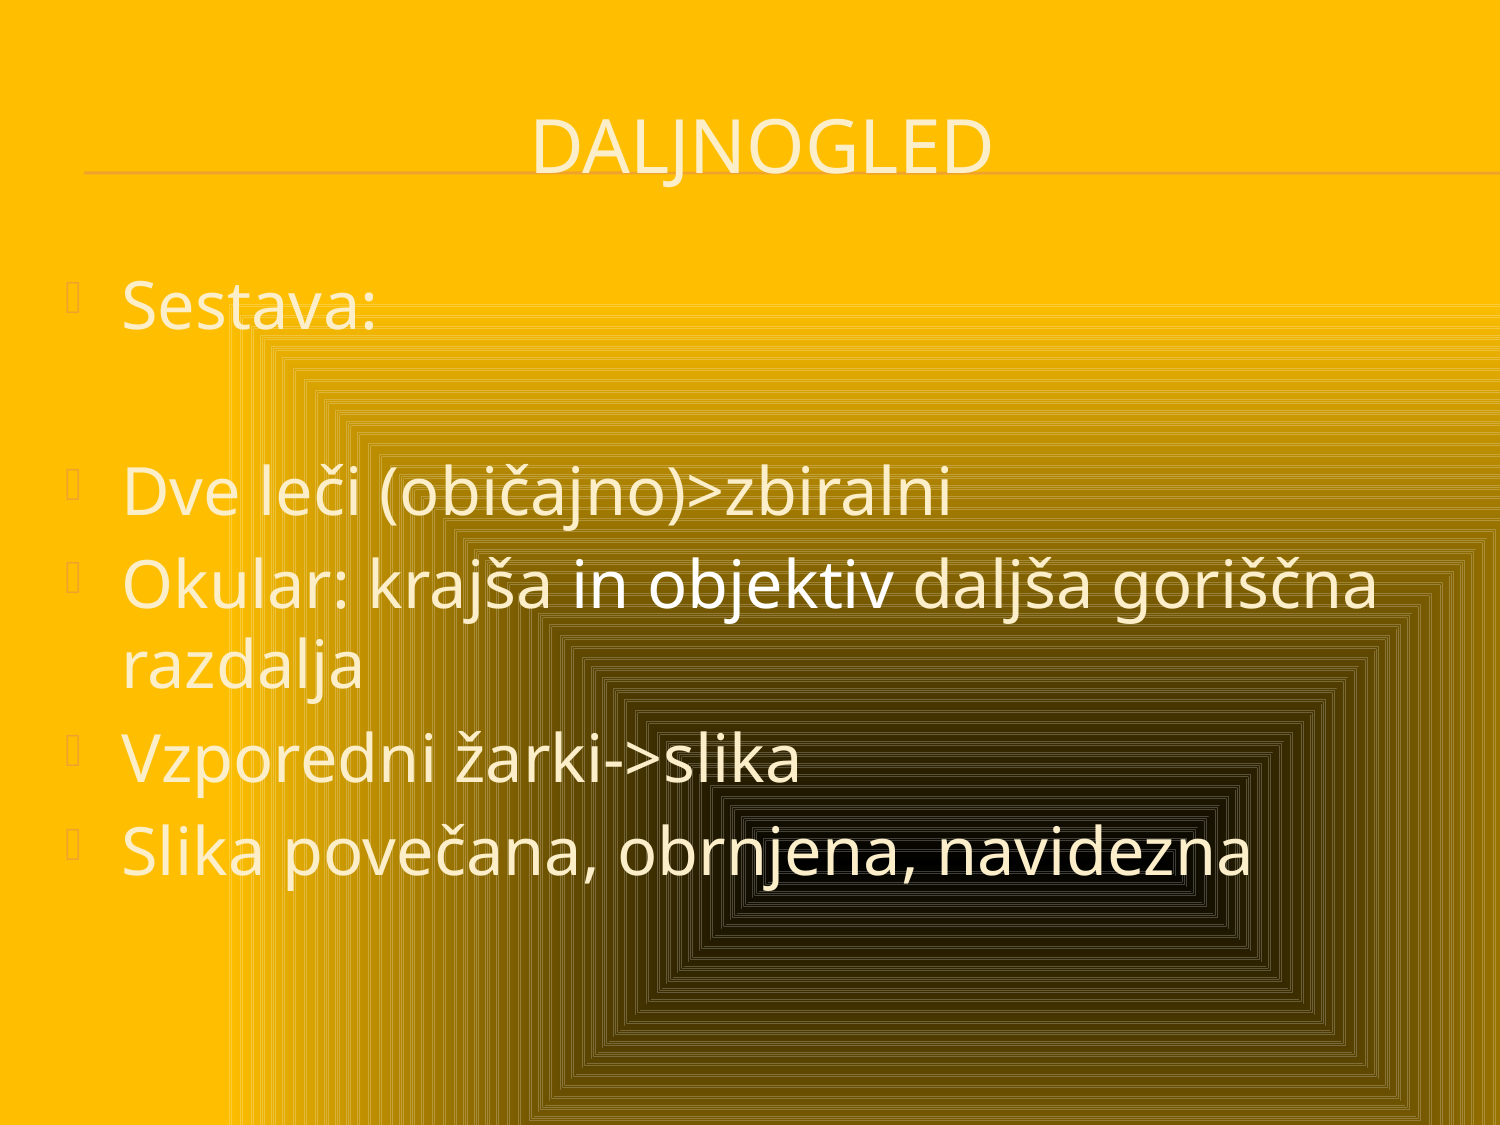

# DALJNOgled
Sestava:
Dve leči (običajno)>zbiralni
Okular: krajša in objektiv daljša goriščna razdalja
Vzporedni žarki->slika
Slika povečana, obrnjena, navidezna